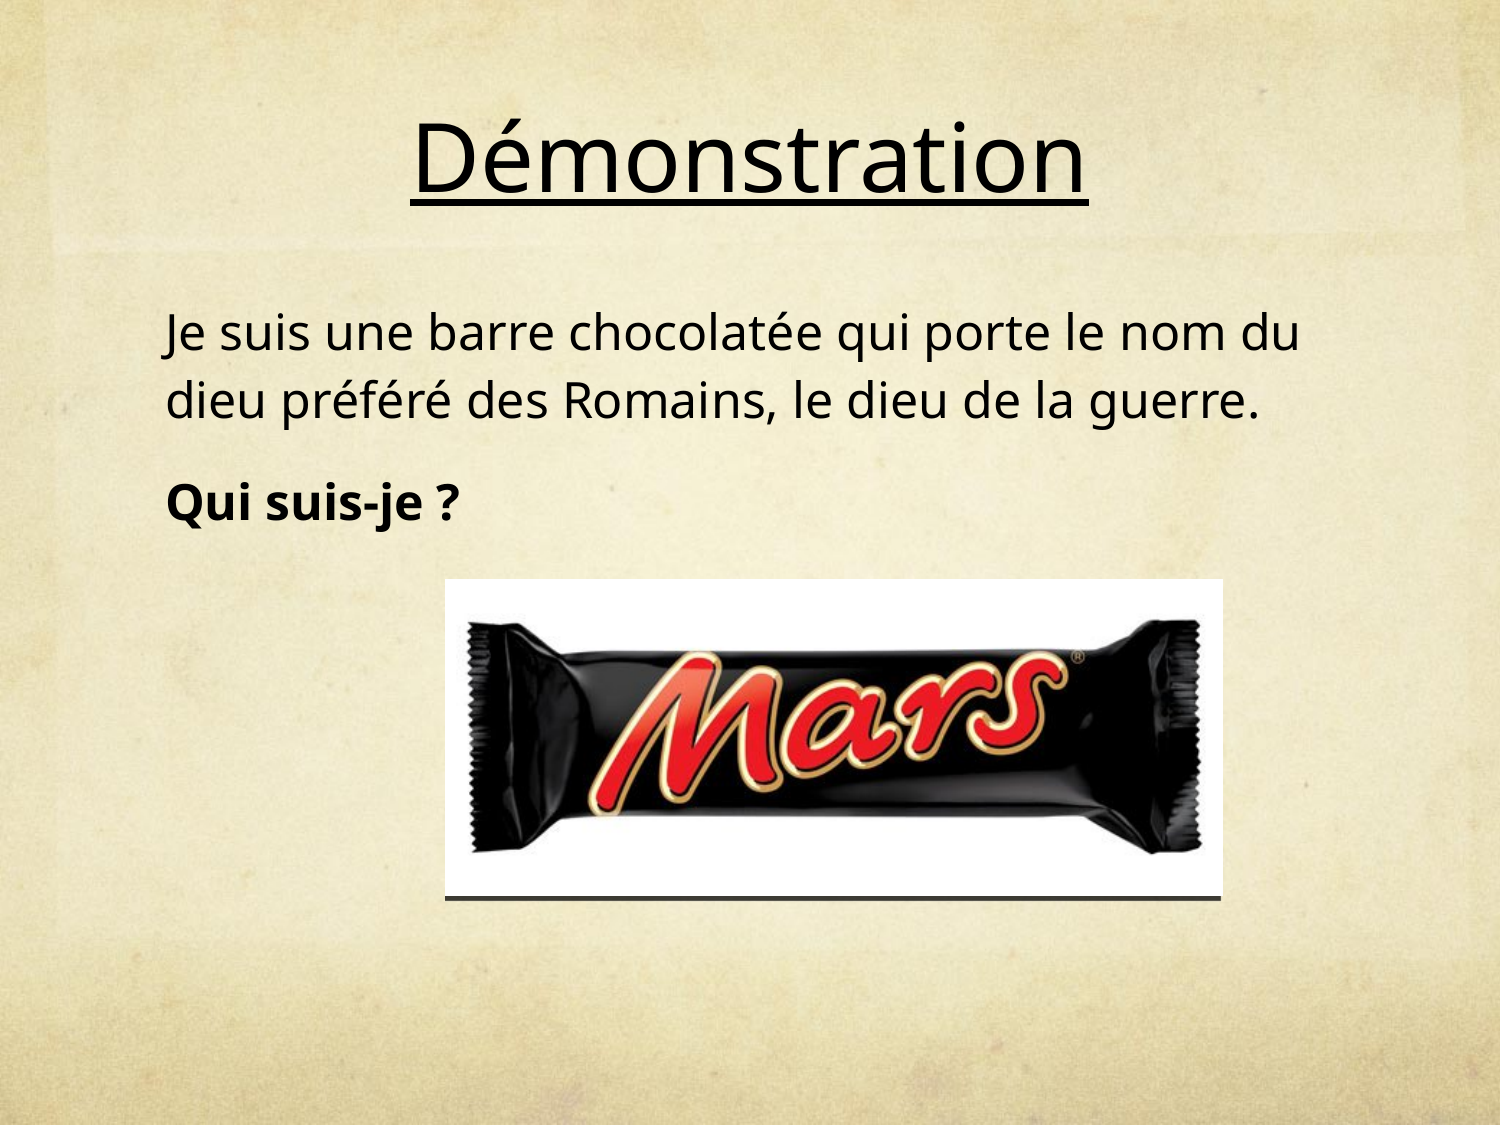

# Démonstration
Je suis une barre chocolatée qui porte le nom du dieu préféré des Romains, le dieu de la guerre.
Qui suis-je ?